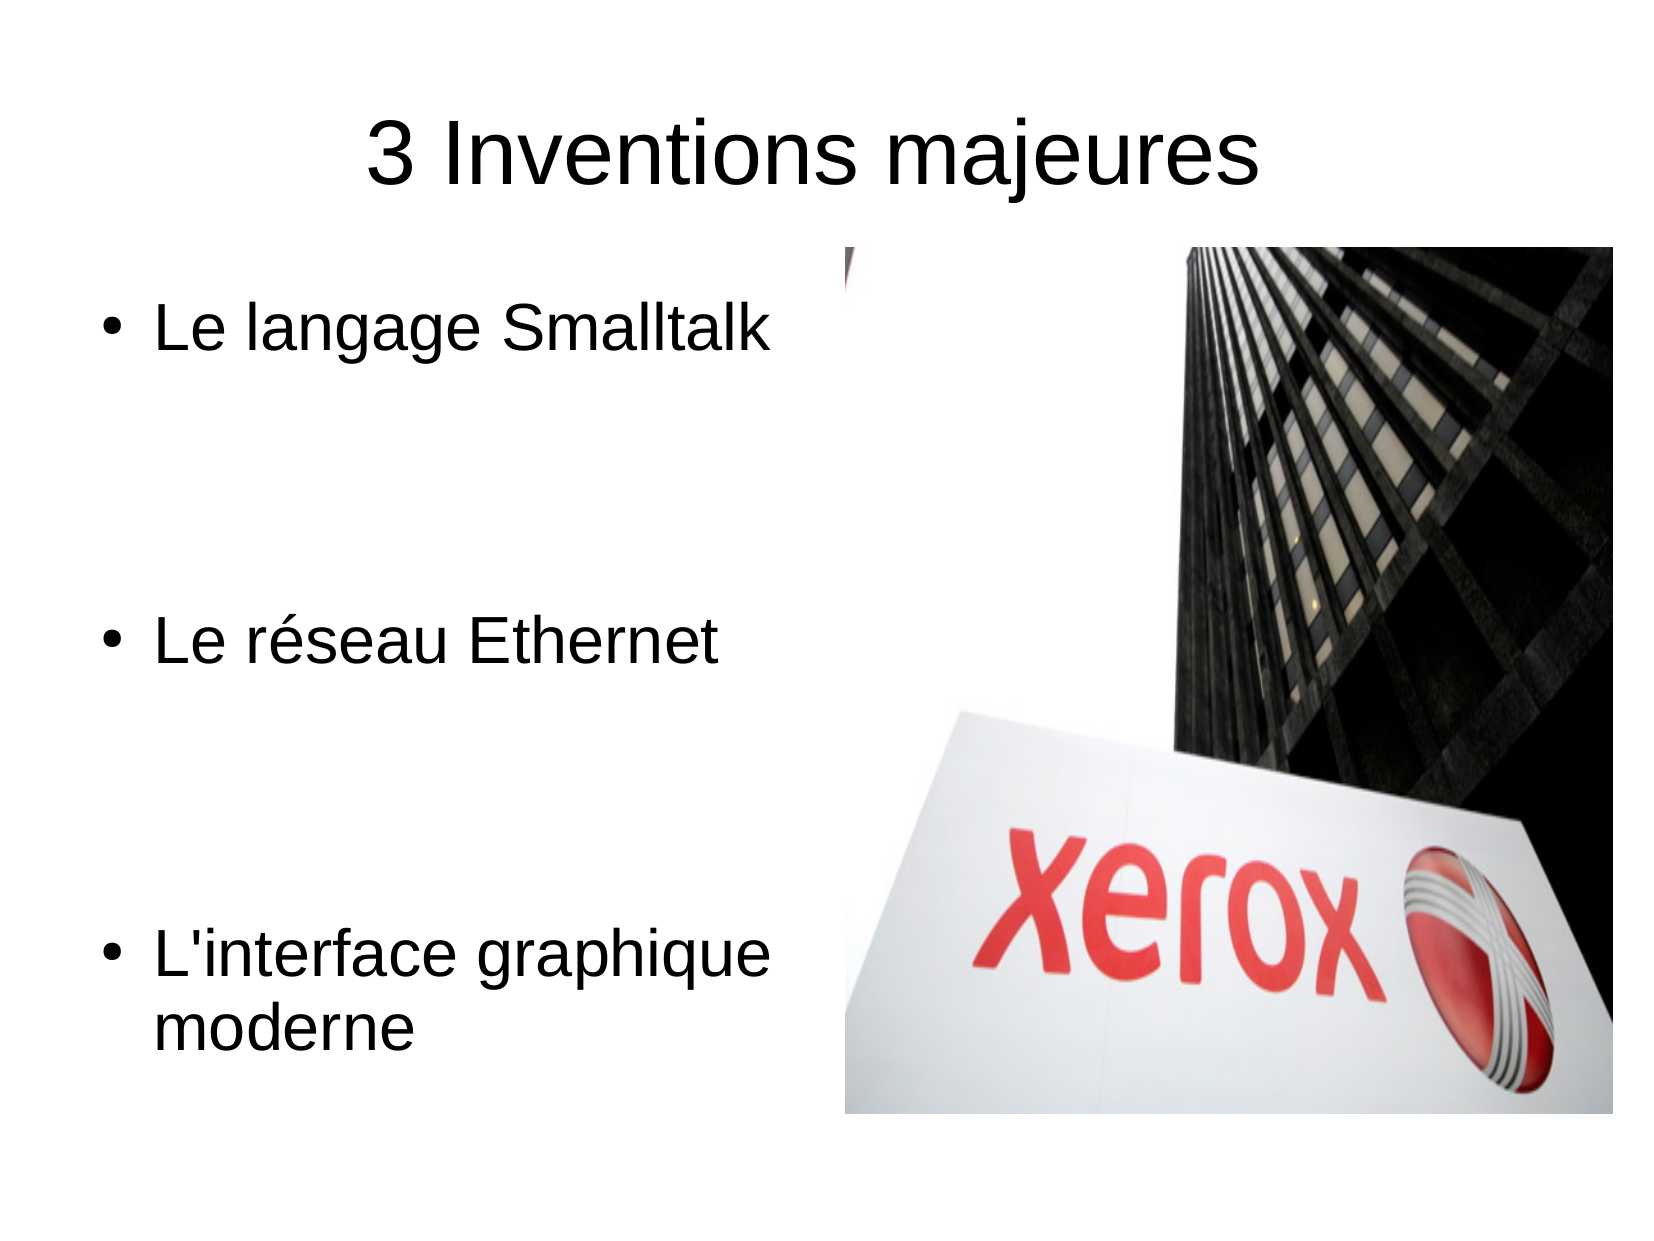

# 3 Inventions majeures
Le langage Smalltalk
Le réseau Ethernet
L'interface graphique moderne